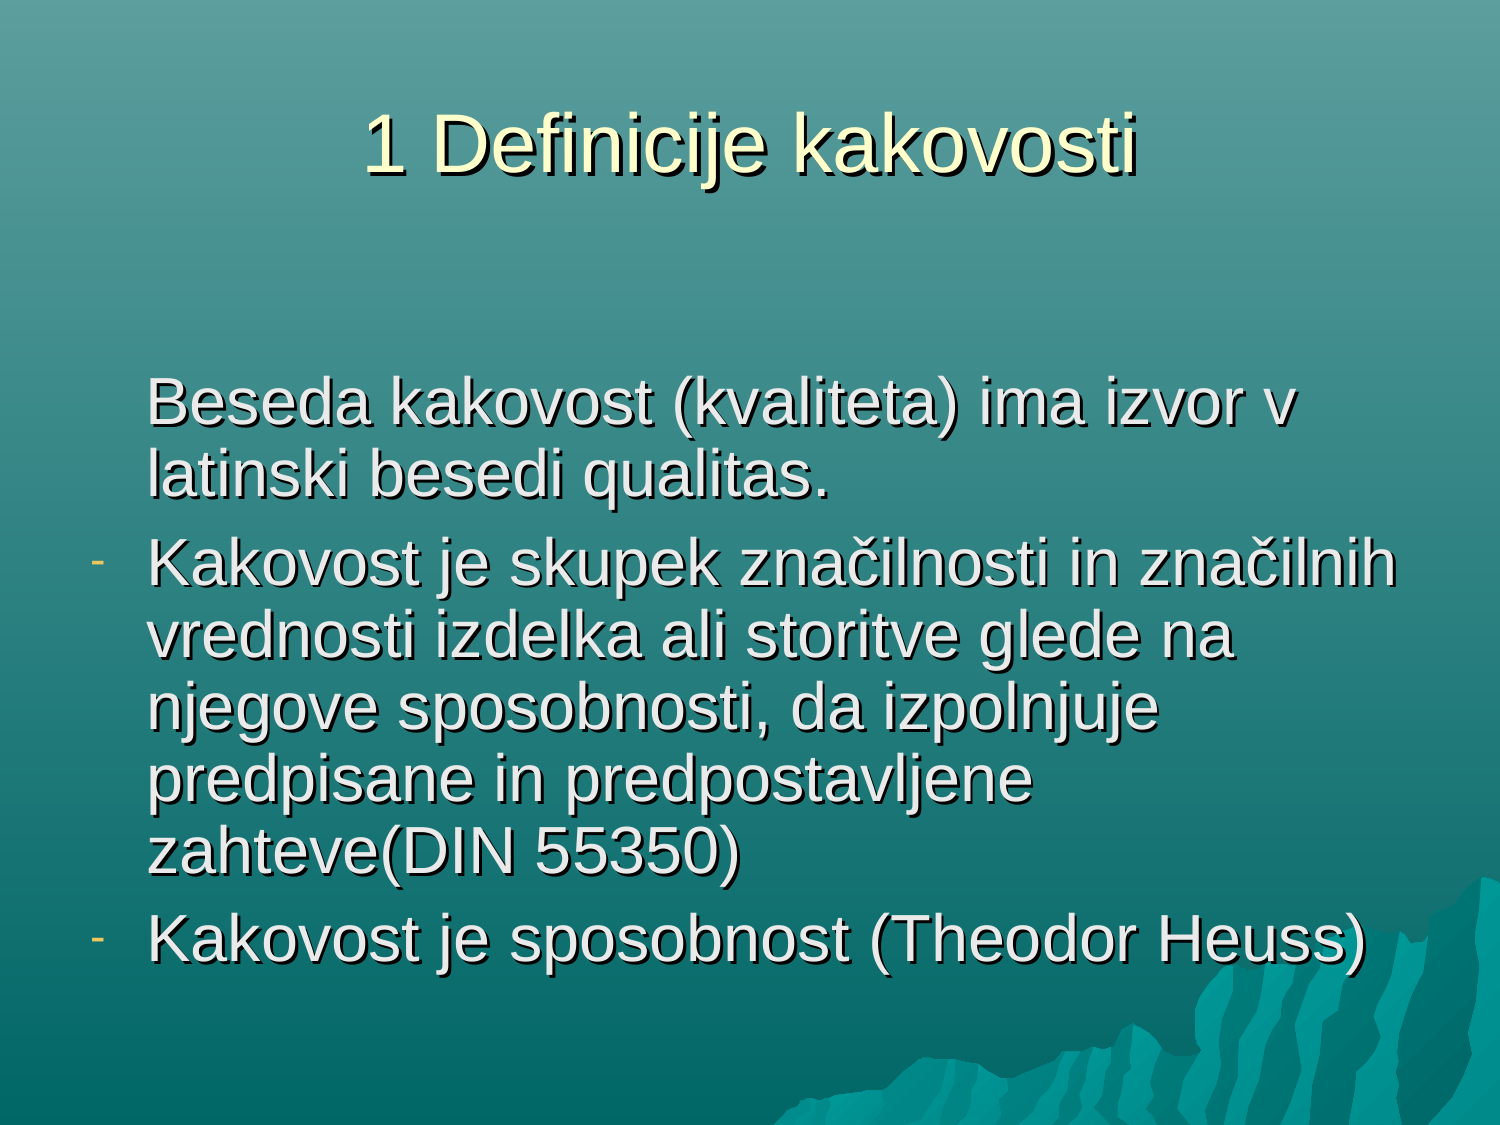

# 1 Definicije kakovosti
 Beseda kakovost (kvaliteta) ima izvor v latinski besedi qualitas.
Kakovost je skupek značilnosti in značilnih vrednosti izdelka ali storitve glede na njegove sposobnosti, da izpolnjuje predpisane in predpostavljene zahteve(DIN 55350)
Kakovost je sposobnost (Theodor Heuss)